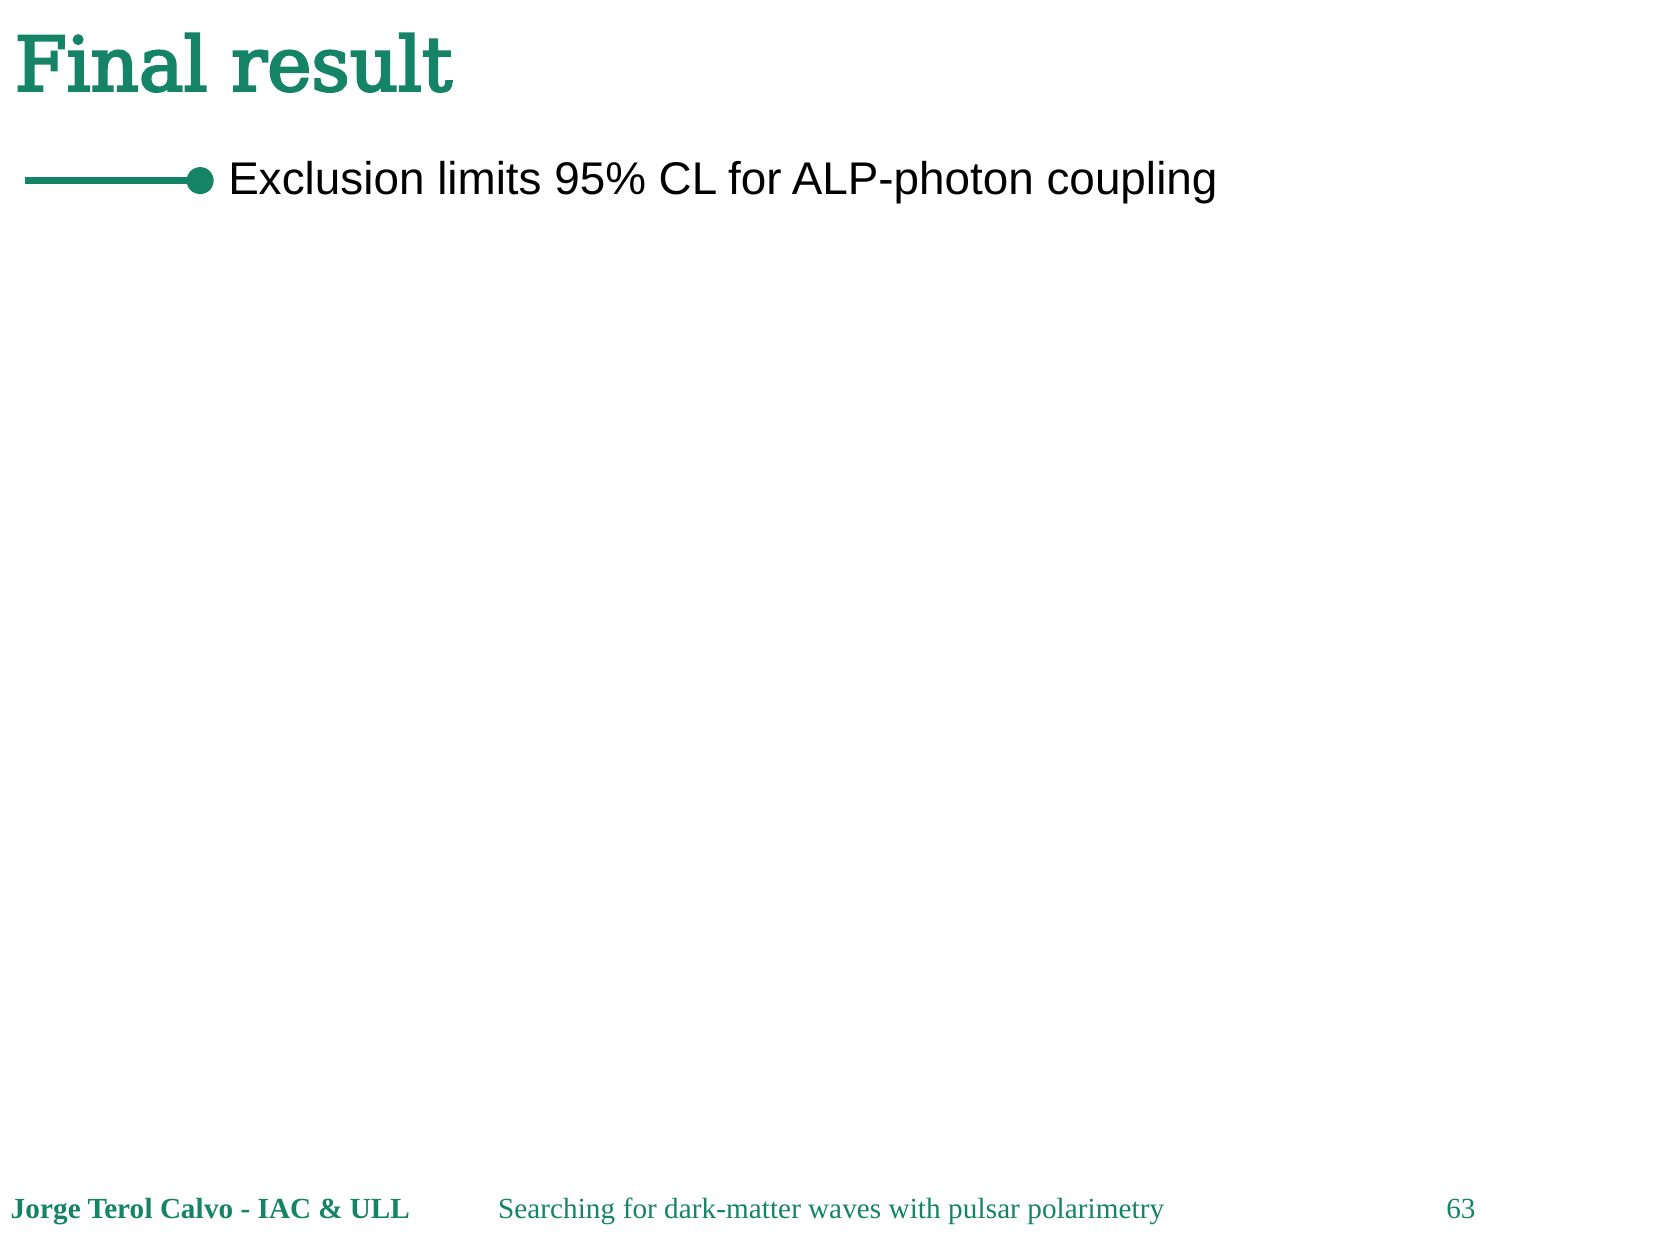

Final result
Exclusion limits 95% CL for ALP-photon coupling
Jorge Terol Calvo - IAC & ULL
Searching for dark-matter waves with pulsar polarimetry
63